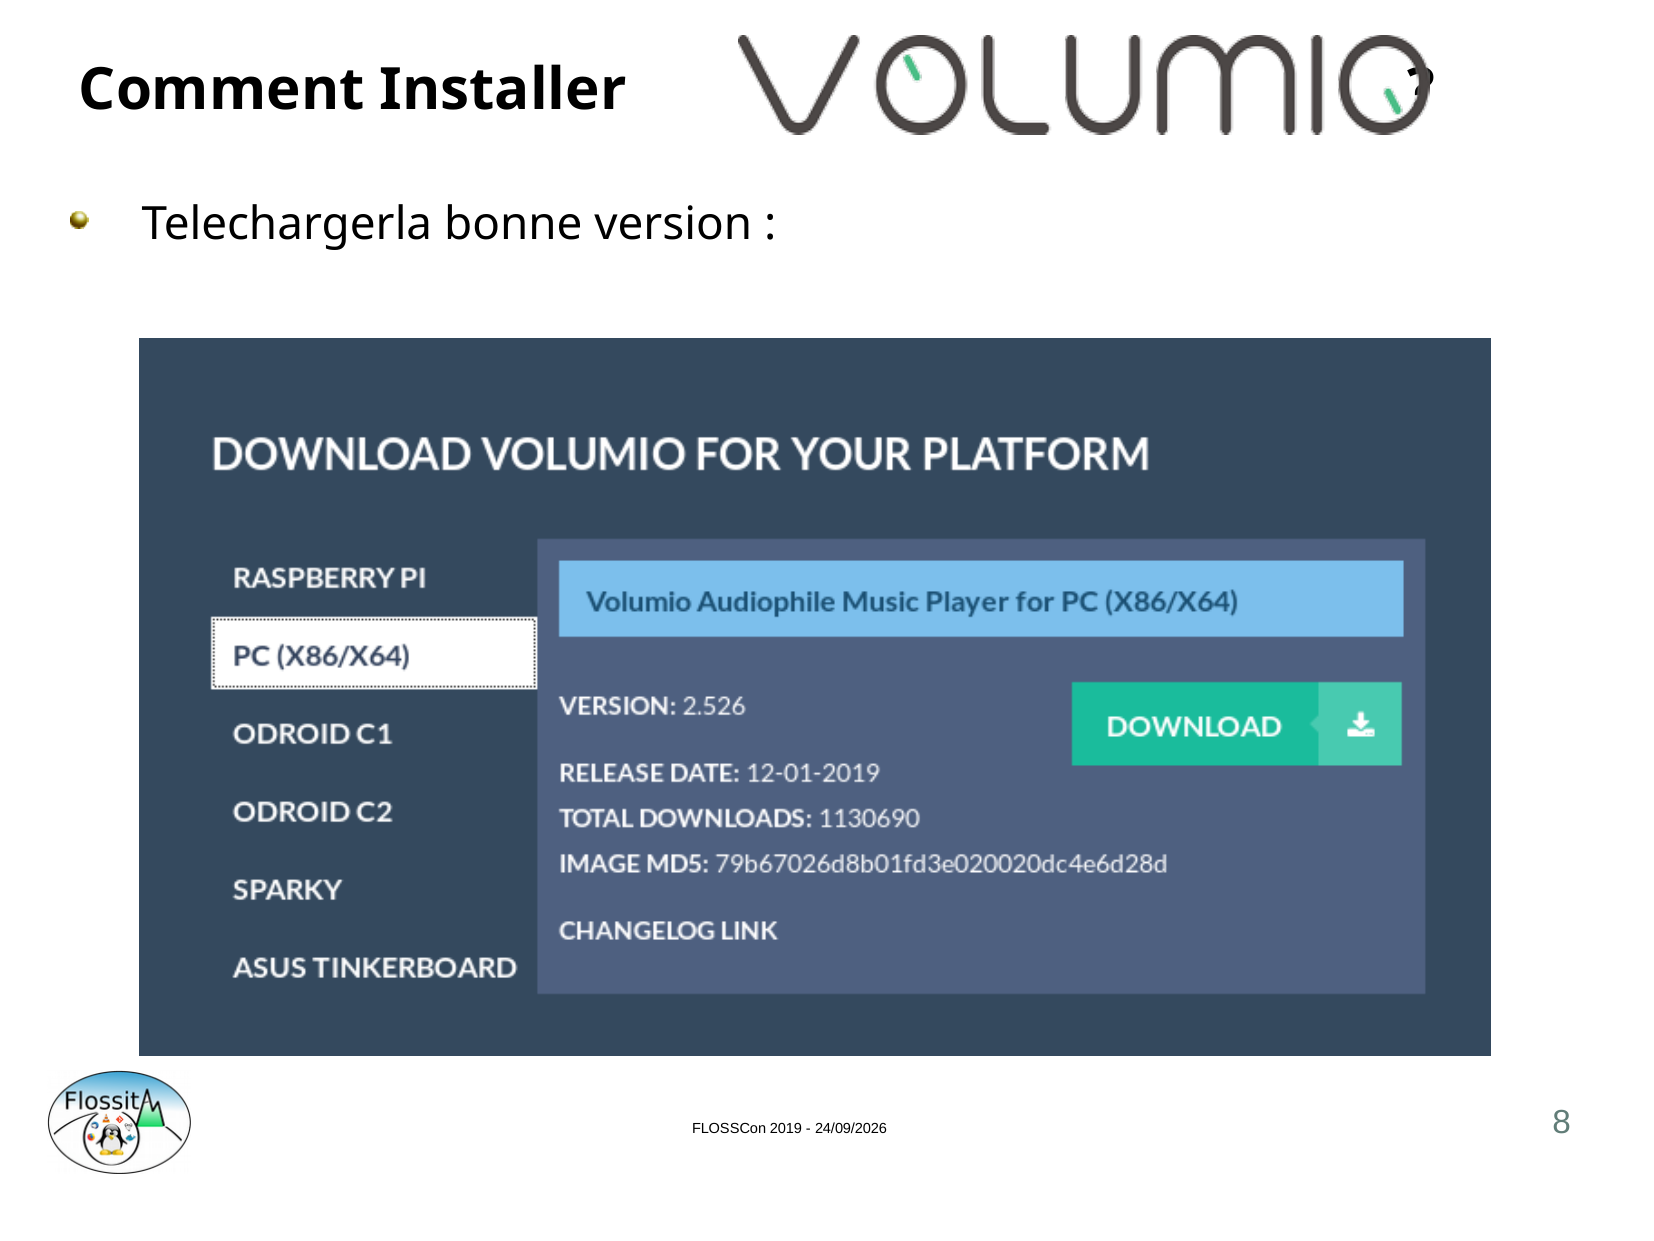

Comment Installer 											?
# Telechargerla bonne version :
8